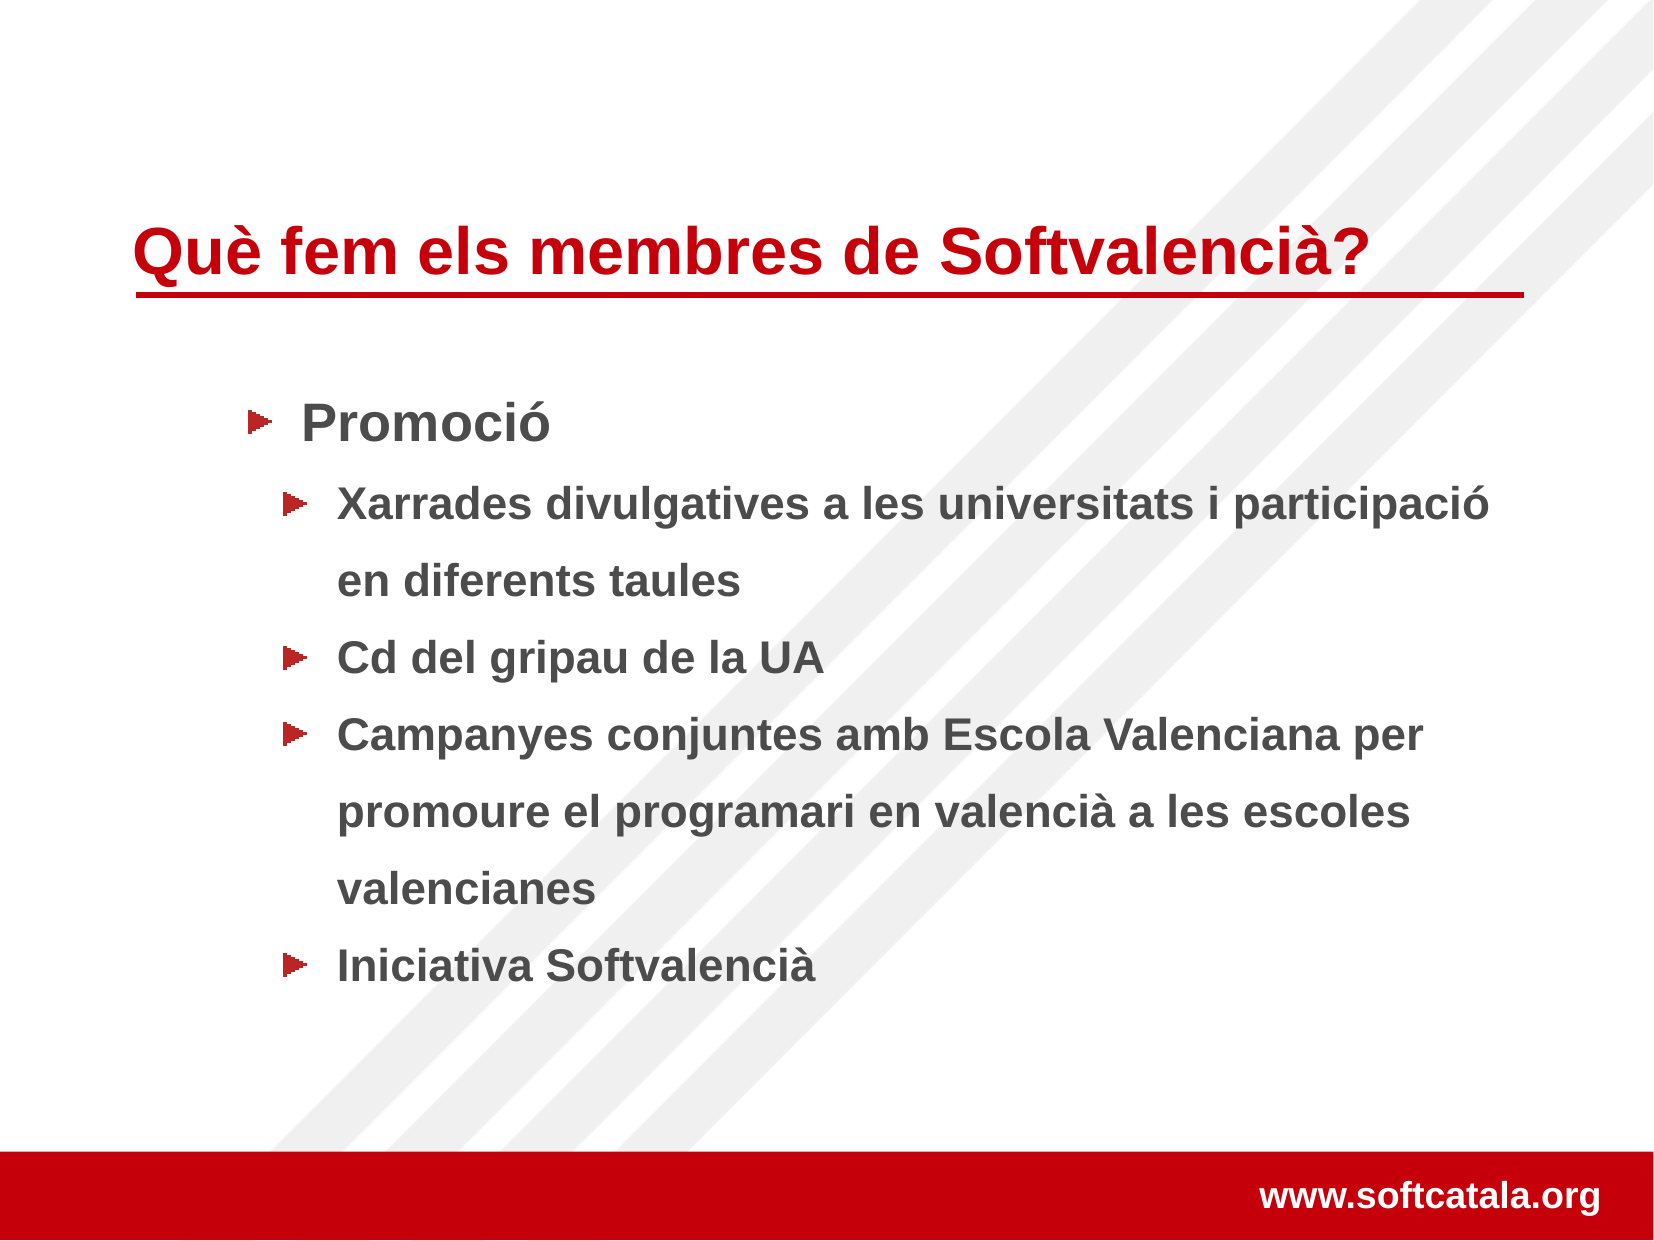

Què fem els membres de Softvalencià?
Promoció
Xarrades divulgatives a les universitats i participació en diferents taules
Cd del gripau de la UA
Campanyes conjuntes amb Escola Valenciana per promoure el programari en valencià a les escoles valencianes
Iniciativa Softvalencià
 www.softcatala.org